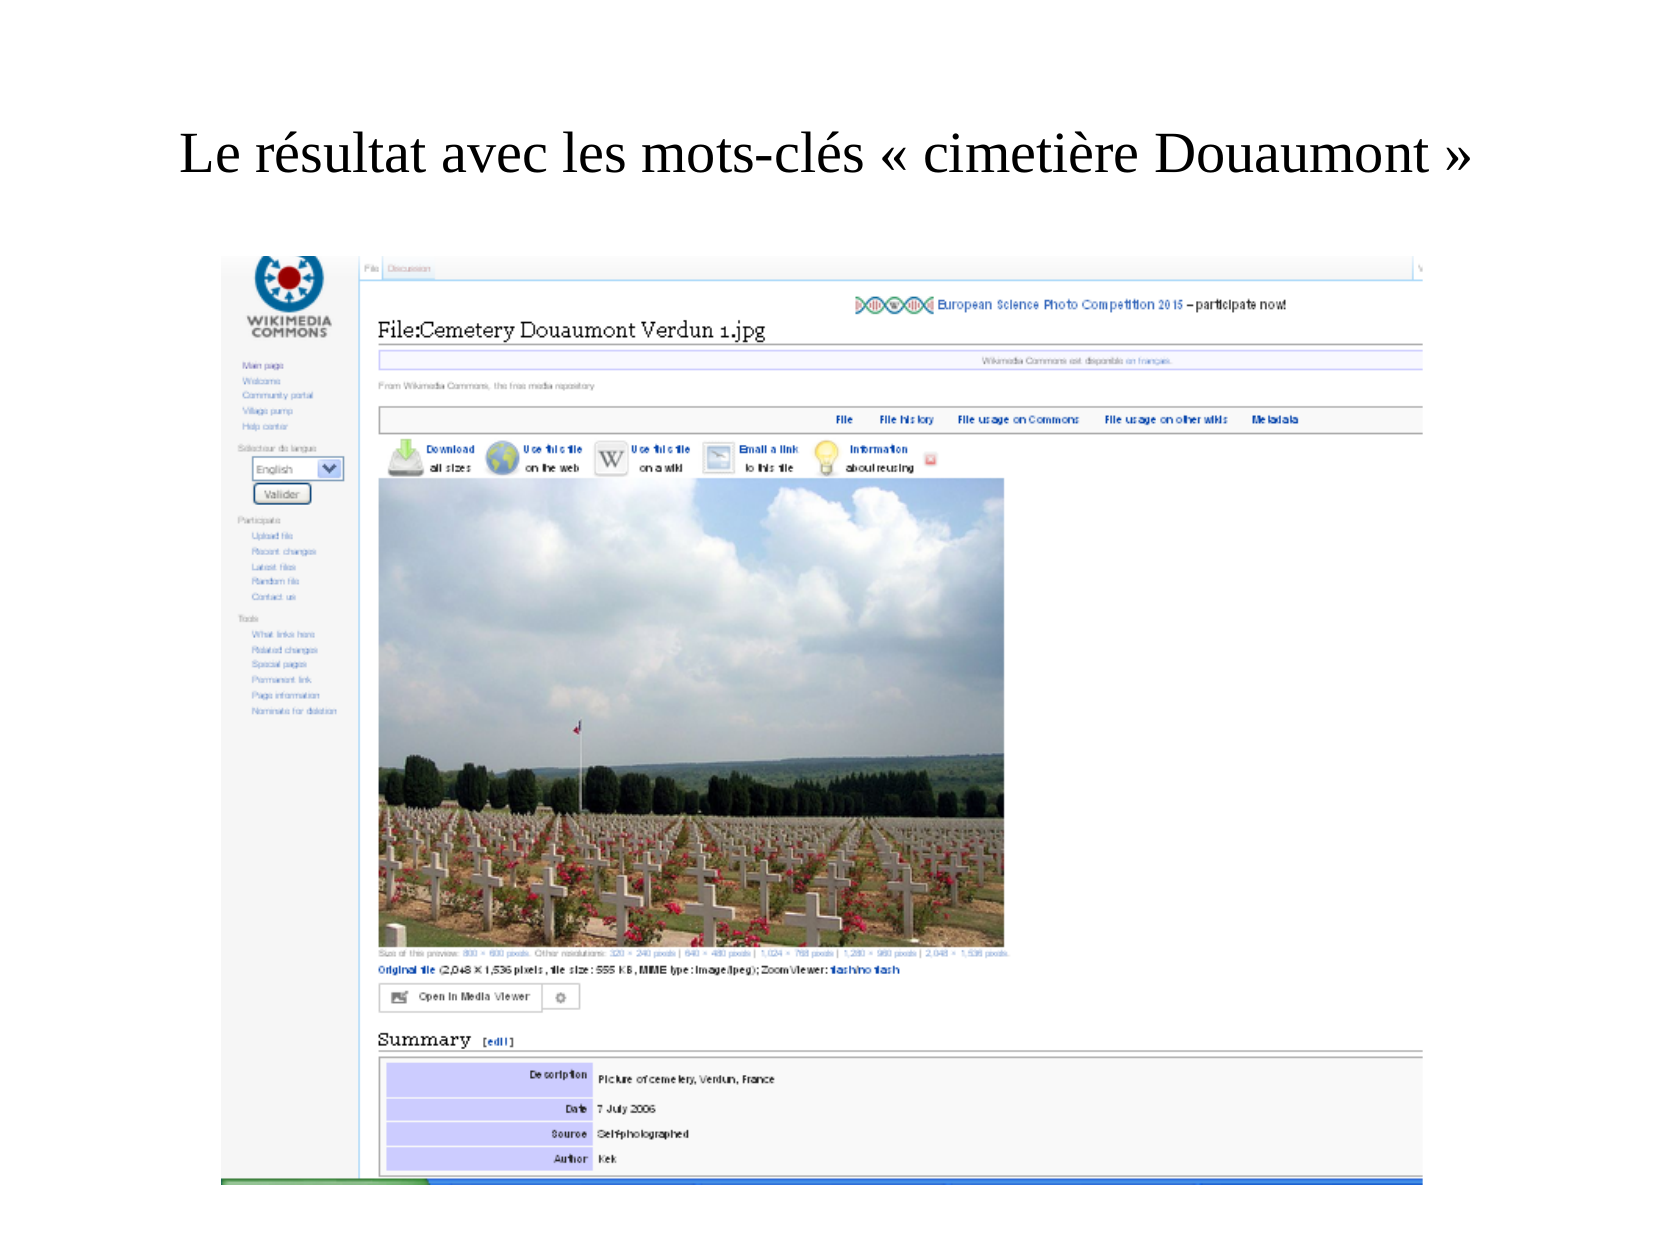

# Le résultat avec les mots-clés « cimetière Douaumont »